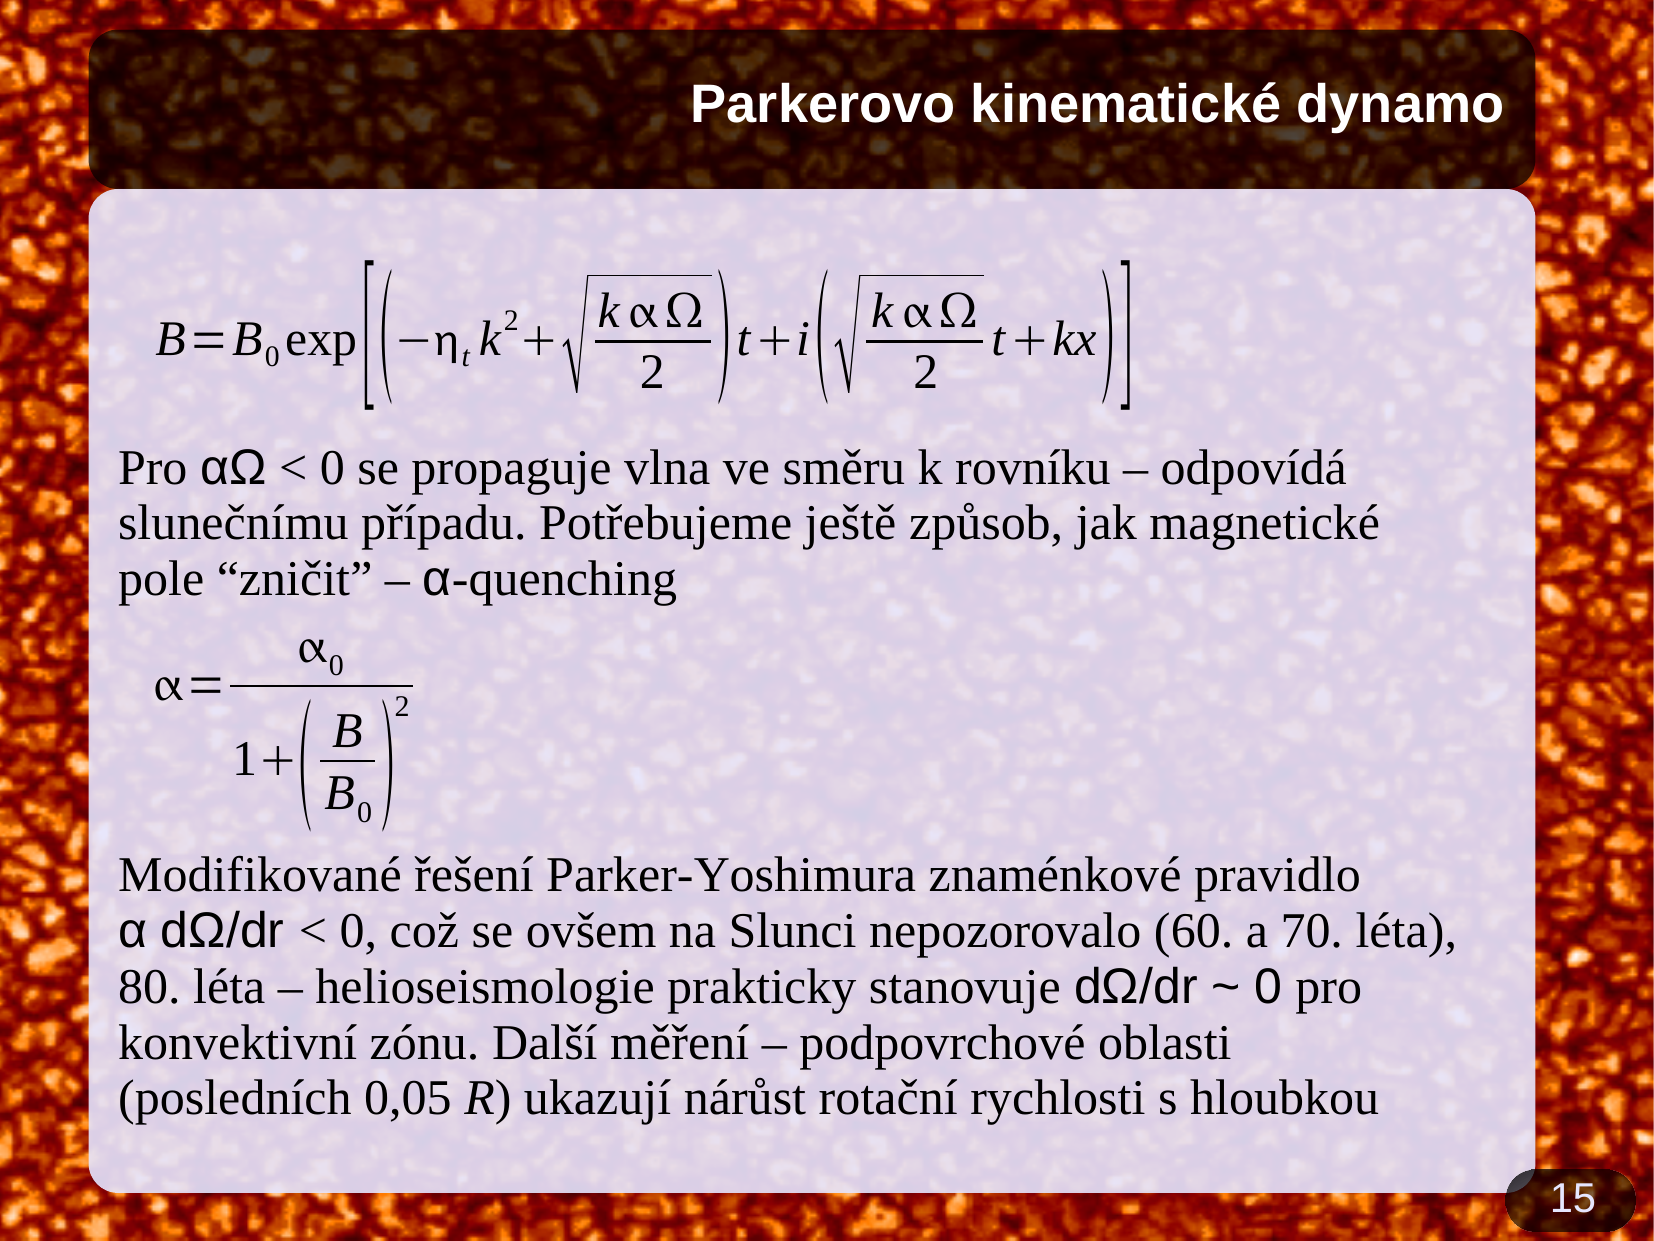

# Parkerovo kinematické dynamo
Pro αΩ < 0 se propaguje vlna ve směru k rovníku – odpovídá slunečnímu případu. Potřebujeme ještě způsob, jak magnetické pole “zničit” – α-quenching
Modifikované řešení Parker-Yoshimura znaménkové pravidlo α dΩ/dr < 0, což se ovšem na Slunci nepozorovalo (60. a 70. léta), 80. léta – helioseismologie prakticky stanovuje dΩ/dr ~ 0 pro konvektivní zónu. Další měření – podpovrchové oblasti (posledních 0,05 R) ukazují nárůst rotační rychlosti s hloubkou